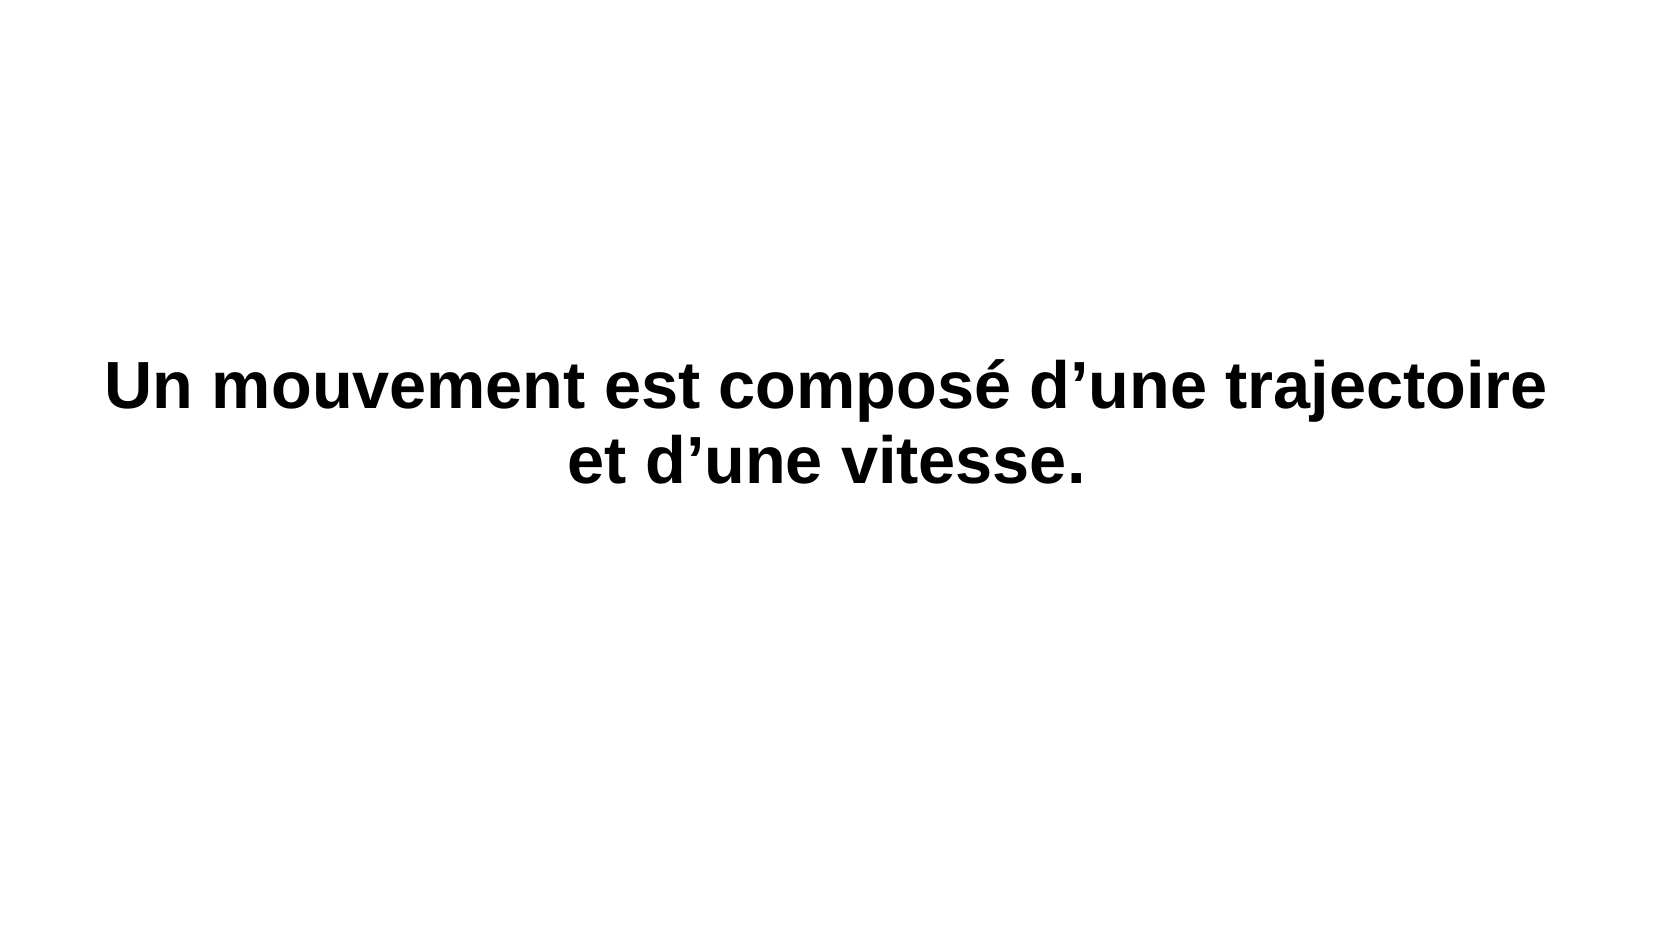

# Un mouvement est composé d’une trajectoire et d’une vitesse.